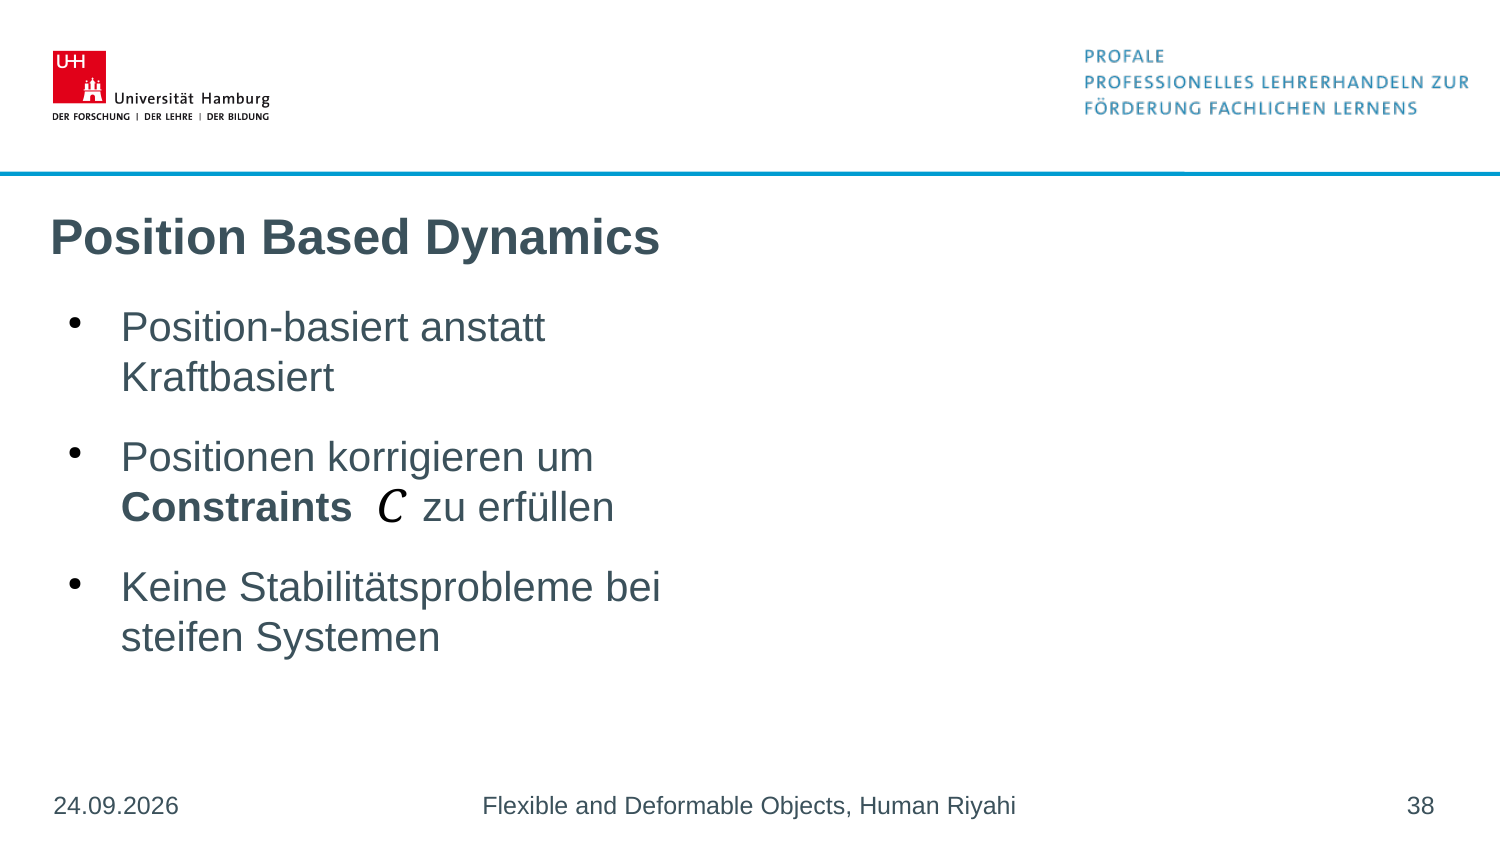

# Position Based Dynamics
Position-basiert anstatt Kraftbasiert
Positionen korrigieren um Constraints zu erfüllen
Keine Stabilitätsprobleme bei steifen Systemen
Flexible and Deformable Objects, Human Riyahi